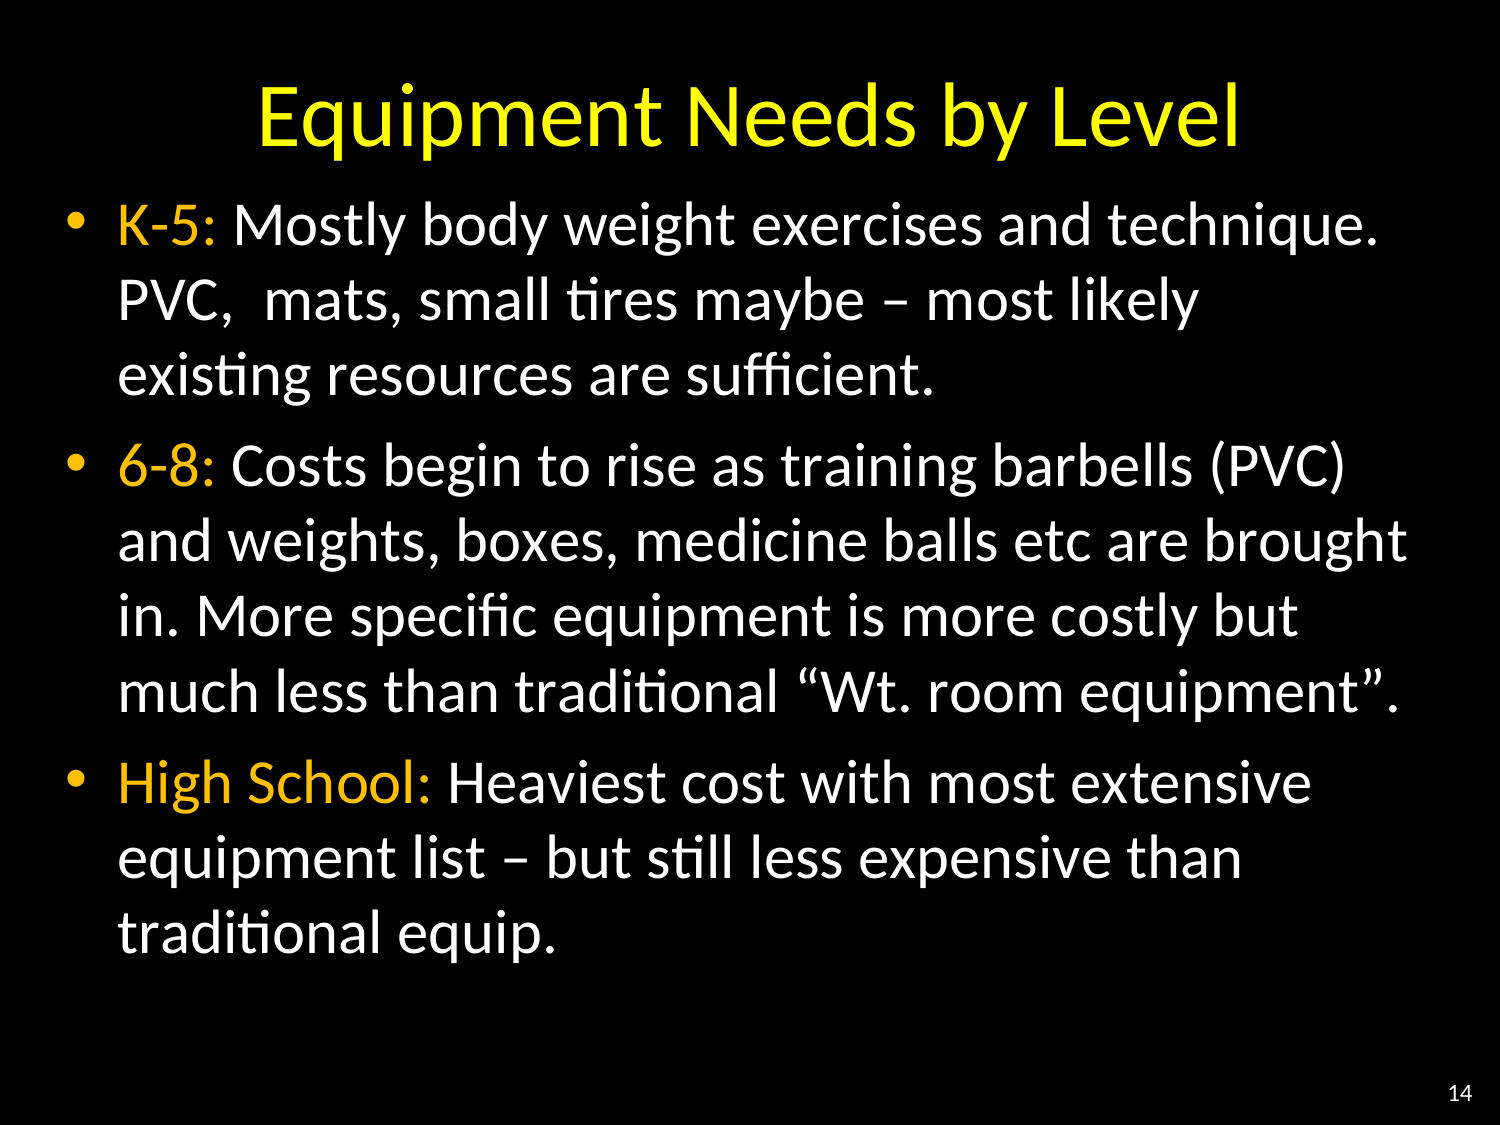

# Equipment Needs by Level
K-5: Mostly body weight exercises and technique. PVC, mats, small tires maybe – most likely existing resources are sufficient.
6-8: Costs begin to rise as training barbells (PVC) and weights, boxes, medicine balls etc are brought in. More specific equipment is more costly but much less than traditional “Wt. room equipment”.
High School: Heaviest cost with most extensive equipment list – but still less expensive than traditional equip.